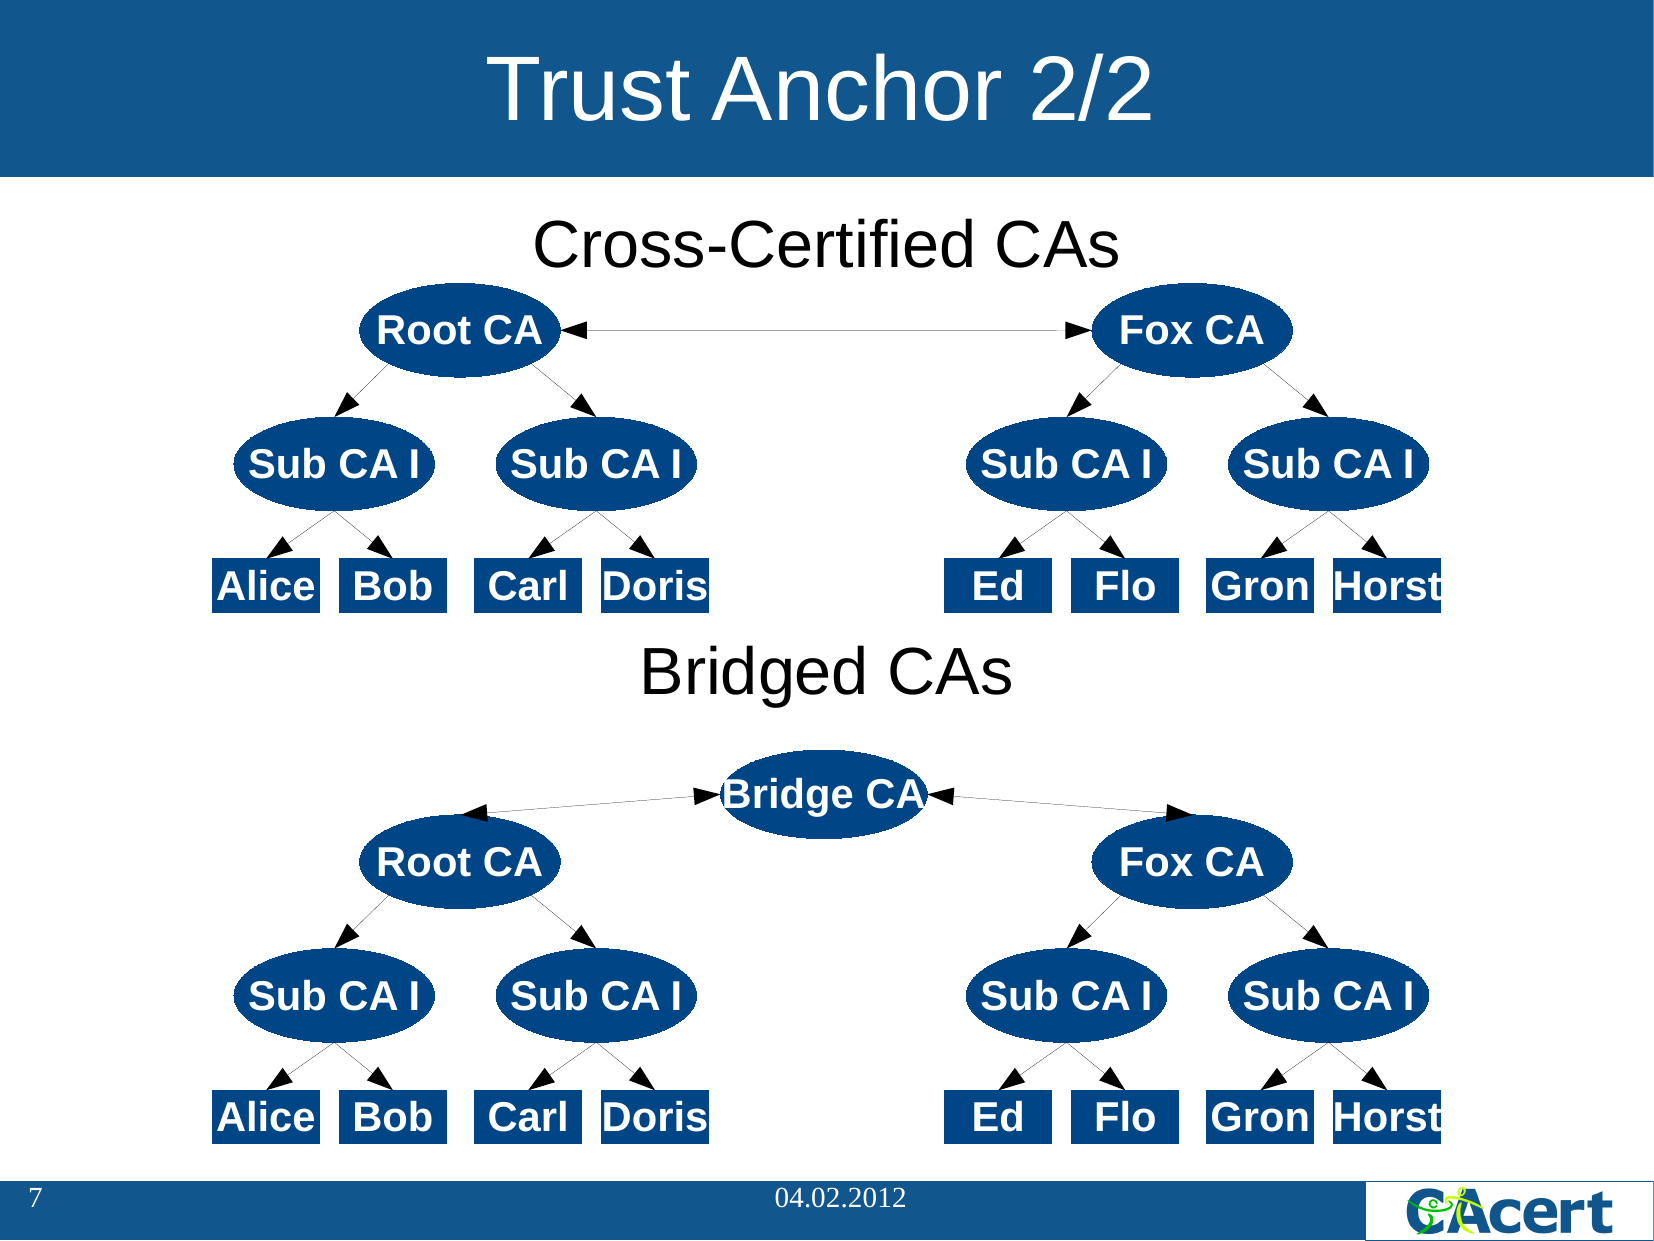

# Trust Anchor 2/2
Cross-Certified CAs
Root CA
Fox CA
Sub CA I
Sub CA I
Sub CA I
Sub CA I
Alice
Bob
Carl
Doris
Ed
Flo
Gron
Horst
Bridged CAs
Bridge CA
Root CA
Fox CA
Sub CA I
Sub CA I
Sub CA I
Sub CA I
Alice
Bob
Carl
Doris
Ed
Flo
Gron
Horst
7
04.02.2012